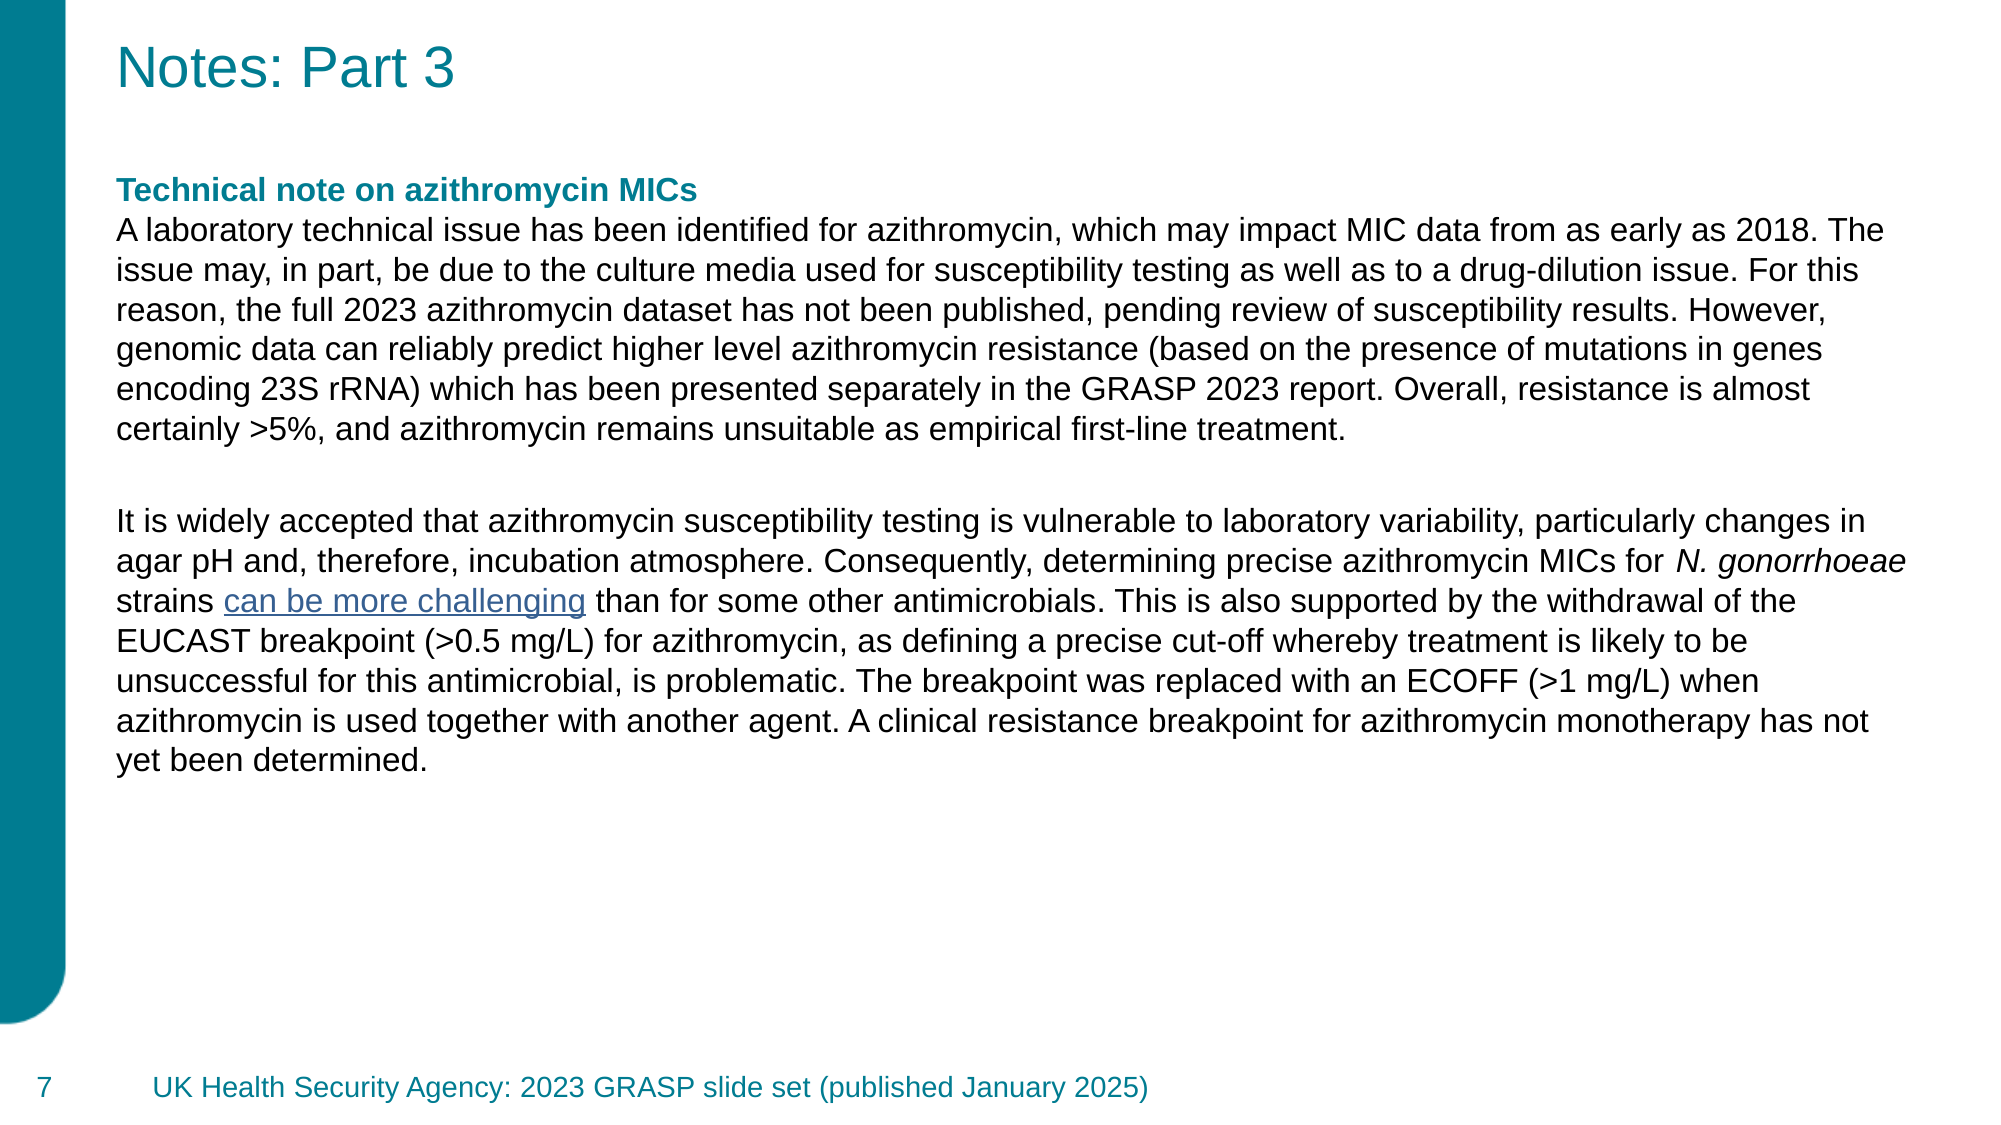

# Notes: Part 3
Technical note on azithromycin MICs
A laboratory technical issue has been identified for azithromycin, which may impact MIC data from as early as 2018. The issue may, in part, be due to the culture media used for susceptibility testing as well as to a drug-dilution issue. For this reason, the full 2023 azithromycin dataset has not been published, pending review of susceptibility results. However, genomic data can reliably predict higher level azithromycin resistance (based on the presence of mutations in genes encoding 23S rRNA) which has been presented separately in the GRASP 2023 report. Overall, resistance is almost certainly >5%, and azithromycin remains unsuitable as empirical first-line treatment.
It is widely accepted that azithromycin susceptibility testing is vulnerable to laboratory variability, particularly changes in agar pH and, therefore, incubation atmosphere. Consequently, determining precise azithromycin MICs for N. gonorrhoeae strains can be more challenging than for some other antimicrobials. This is also supported by the withdrawal of the EUCAST breakpoint (>0.5 mg/L) for azithromycin, as defining a precise cut-off whereby treatment is likely to be unsuccessful for this antimicrobial, is problematic. The breakpoint was replaced with an ECOFF (>1 mg/L) when azithromycin is used together with another agent. A clinical resistance breakpoint for azithromycin monotherapy has not yet been determined.
7
UK Health Security Agency: 2023 GRASP slide set (published January 2025)